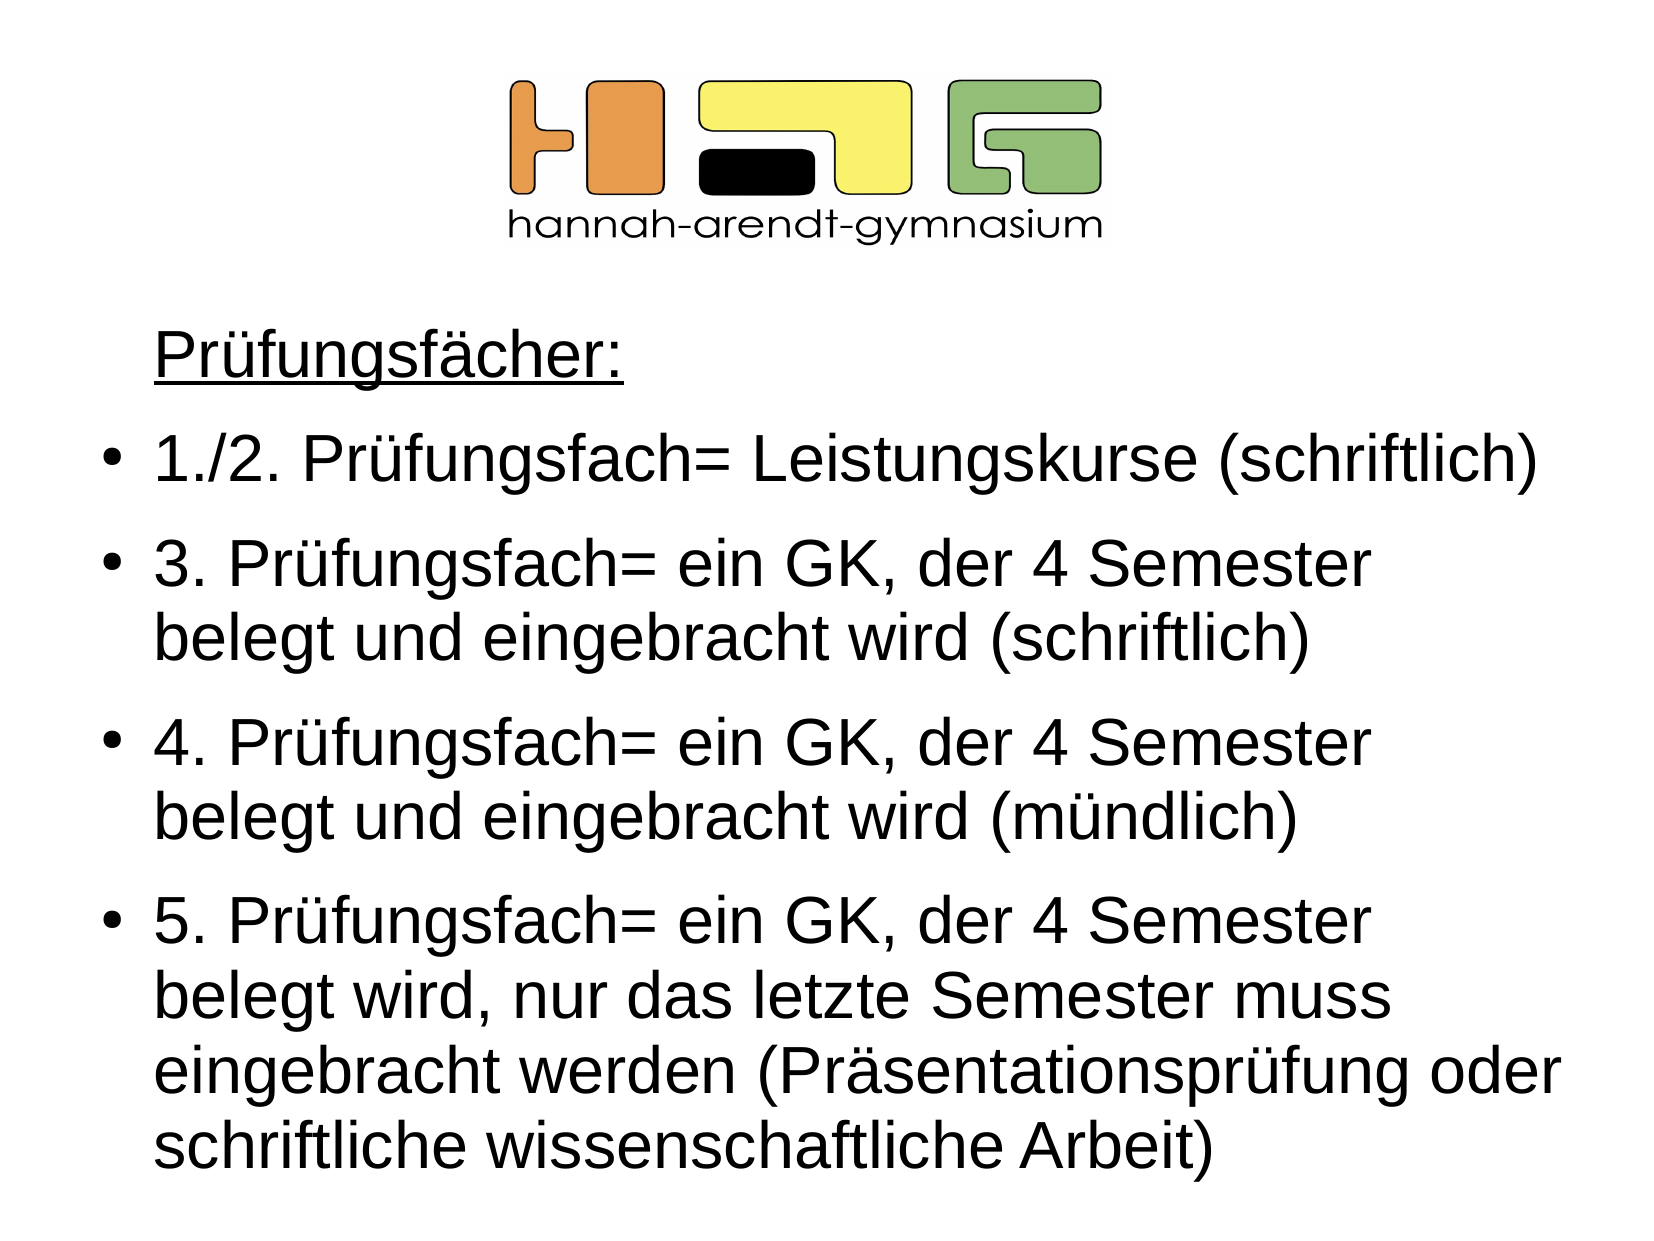

#
Prüfungsfächer:
1./2. Prüfungsfach= Leistungskurse (schriftlich)
3. Prüfungsfach= ein GK, der 4 Semester belegt und eingebracht wird (schriftlich)
4. Prüfungsfach= ein GK, der 4 Semester belegt und eingebracht wird (mündlich)
5. Prüfungsfach= ein GK, der 4 Semester belegt wird, nur das letzte Semester muss eingebracht werden (Präsentationsprüfung oder schriftliche wissenschaftliche Arbeit)